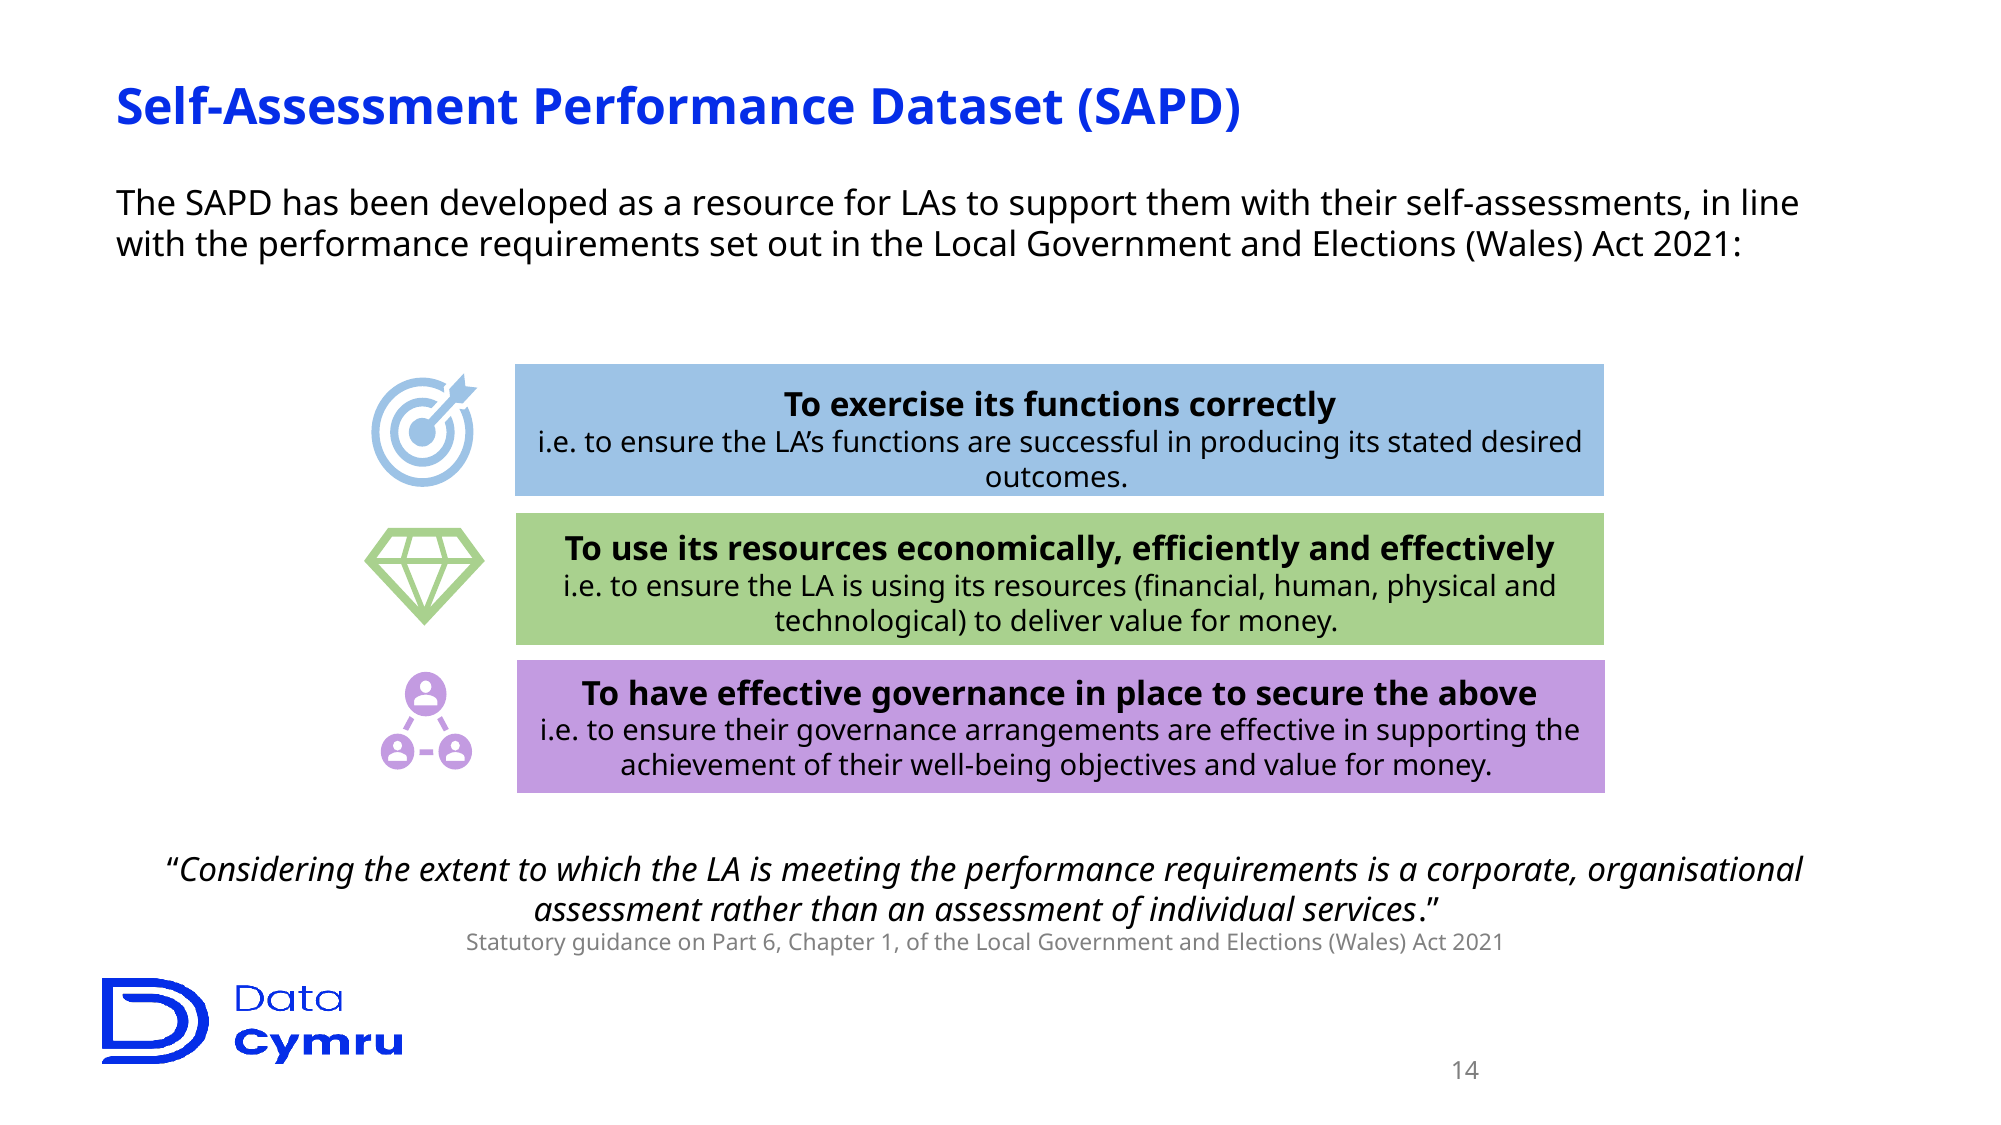

# Self-Assessment Performance Dataset (SAPD)
The SAPD has been developed as a resource for LAs to support them with their self-assessments, in line with the performance requirements set out in the Local Government and Elections (Wales) Act 2021:
To exercise its functions correctly
i.e. to ensure the LA’s functions are successful in producing its stated desired outcomes.
To use its resources economically, efficiently and effectively
i.e. to ensure the LA is using its resources (financial, human, physical and technological) to deliver value for money.
To have effective governance in place to secure the above
i.e. to ensure their governance arrangements are effective in supporting the achievement of their well-being objectives and value for money.
“Considering the extent to which the LA is meeting the performance requirements is a corporate, organisational assessment rather than an assessment of individual services.”
Statutory guidance on Part 6, Chapter 1, of the Local Government and Elections (Wales) Act 2021